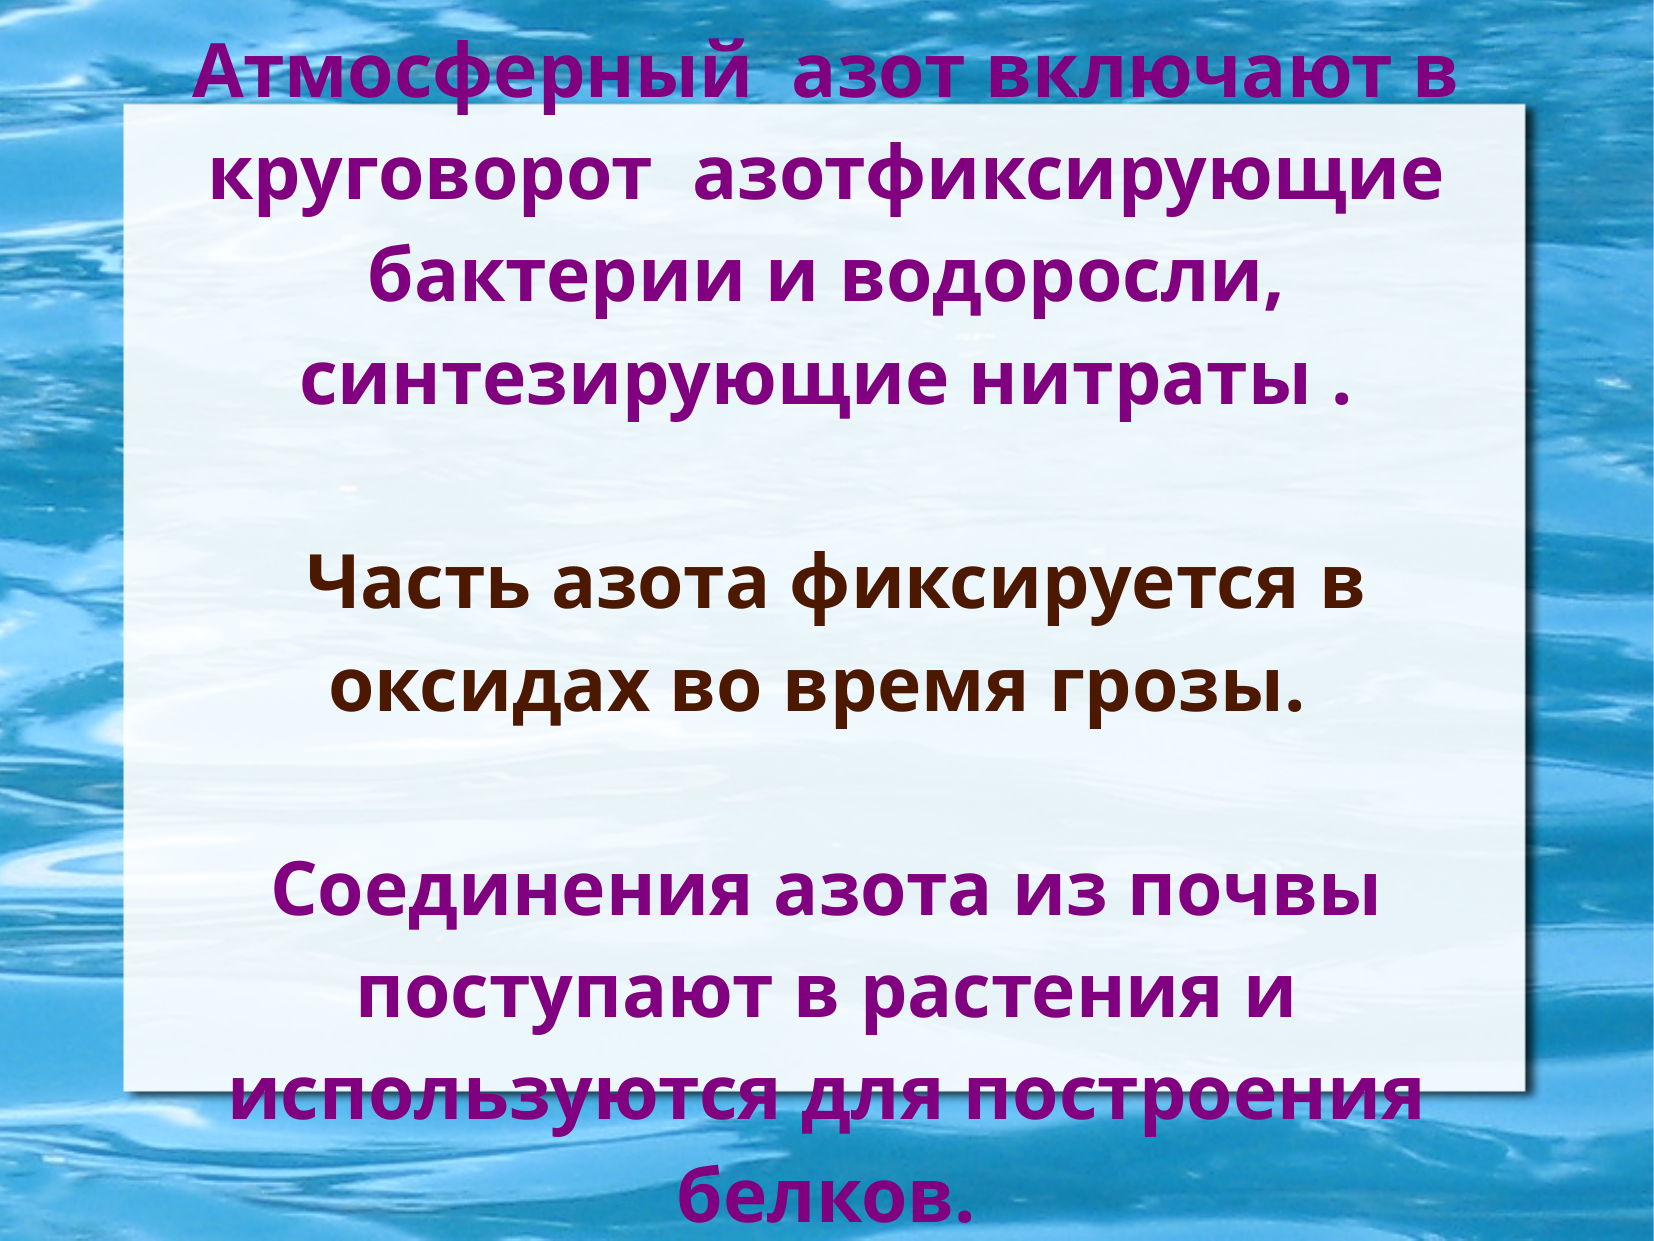

# Атмосферный азот включают в круговорот азотфиксирующие бактерии и водоросли, синтезирующие нитраты .
 Часть азота фиксируется в оксидах во время грозы.
Соединения азота из почвы поступают в растения и используются для построения белков.